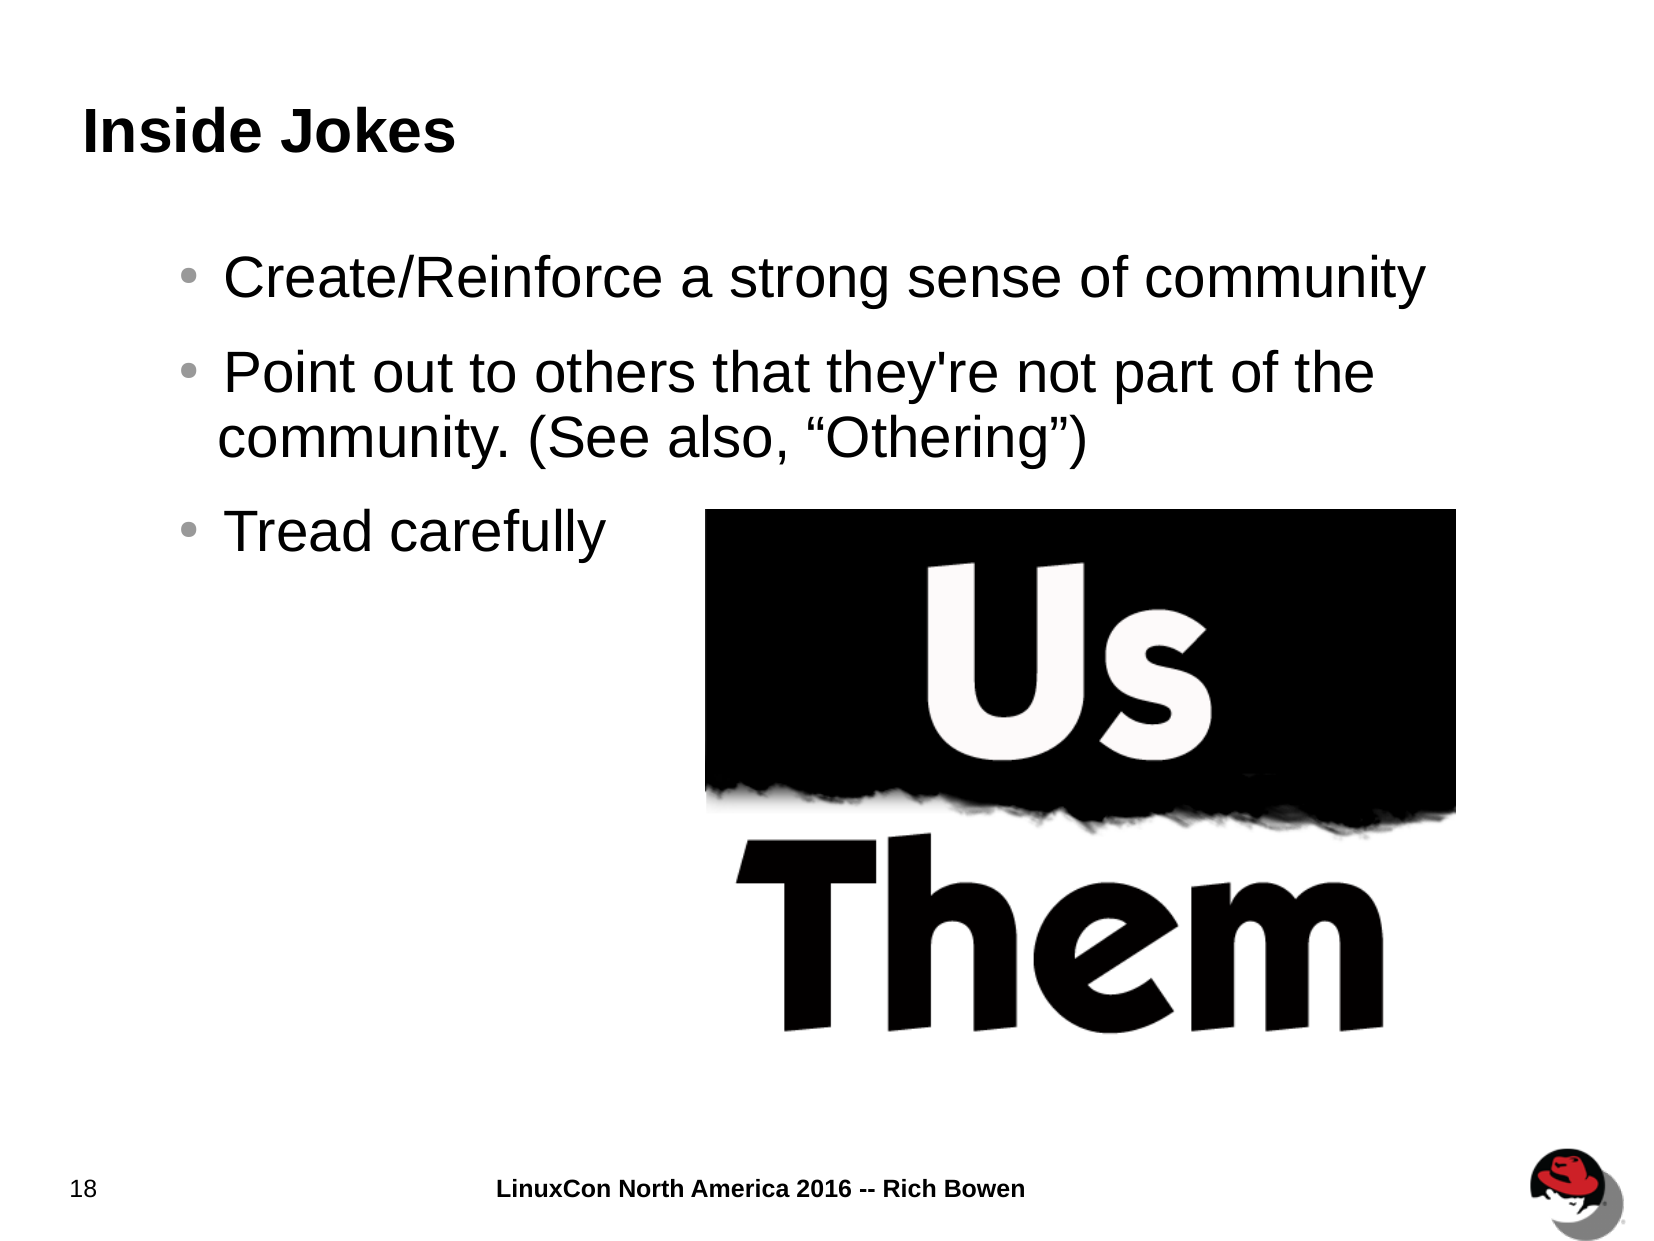

# Inside Jokes
Create/Reinforce a strong sense of community
Point out to others that they're not part of the community. (See also, “Othering”)
Tread carefully